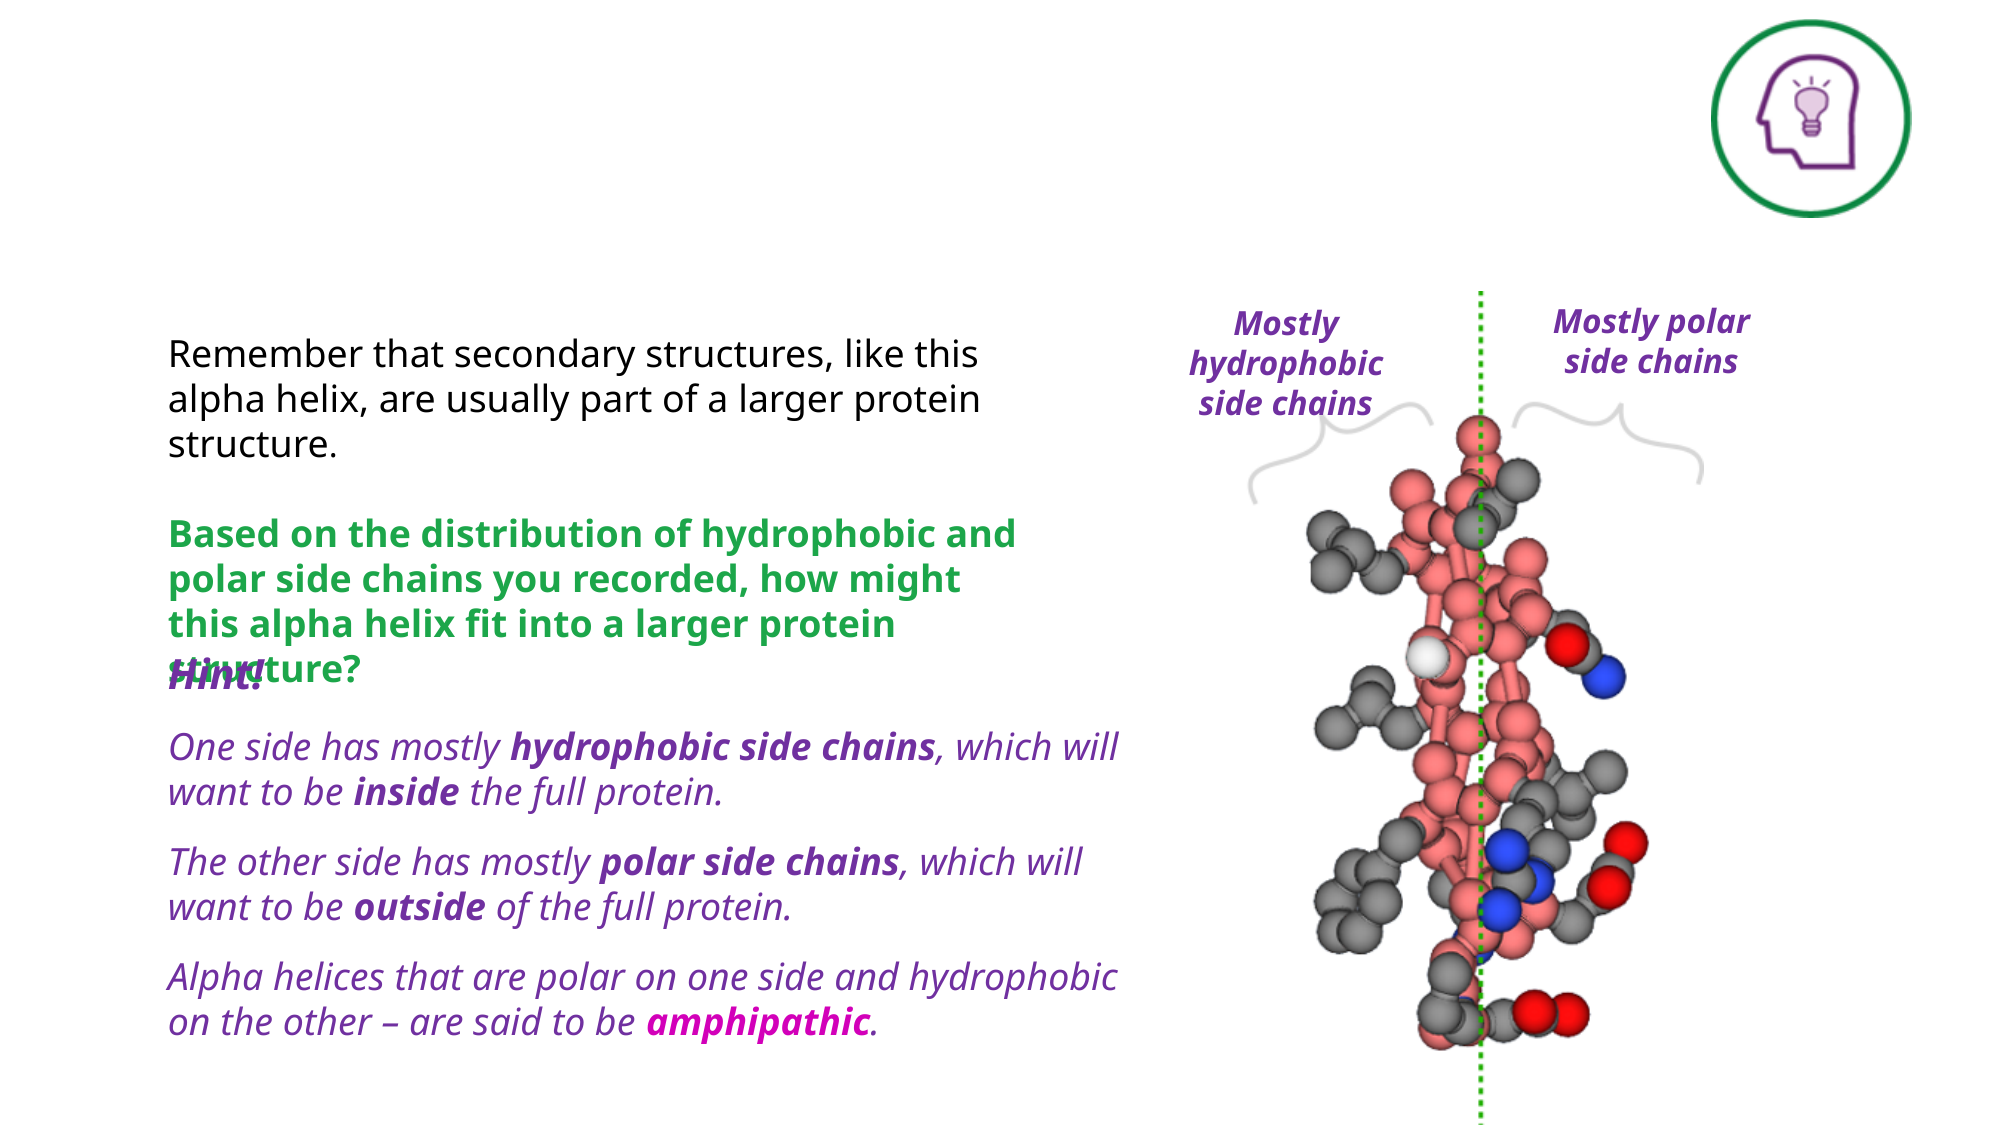

Alpha Helices in a Larger Protein Structure
Mostly polar
side chains
Mostly hydrophobic
side chains
Remember that secondary structures, like this alpha helix, are usually part of a larger protein structure.
Based on the distribution of hydrophobic and polar side chains you recorded, how might this alpha helix fit into a larger protein structure?
Hint!
One side has mostly hydrophobic side chains, which will want to be inside the full protein.
The other side has mostly polar side chains, which will want to be outside of the full protein.
Alpha helices that are polar on one side and hydrophobic on the other – are said to be amphipathic.